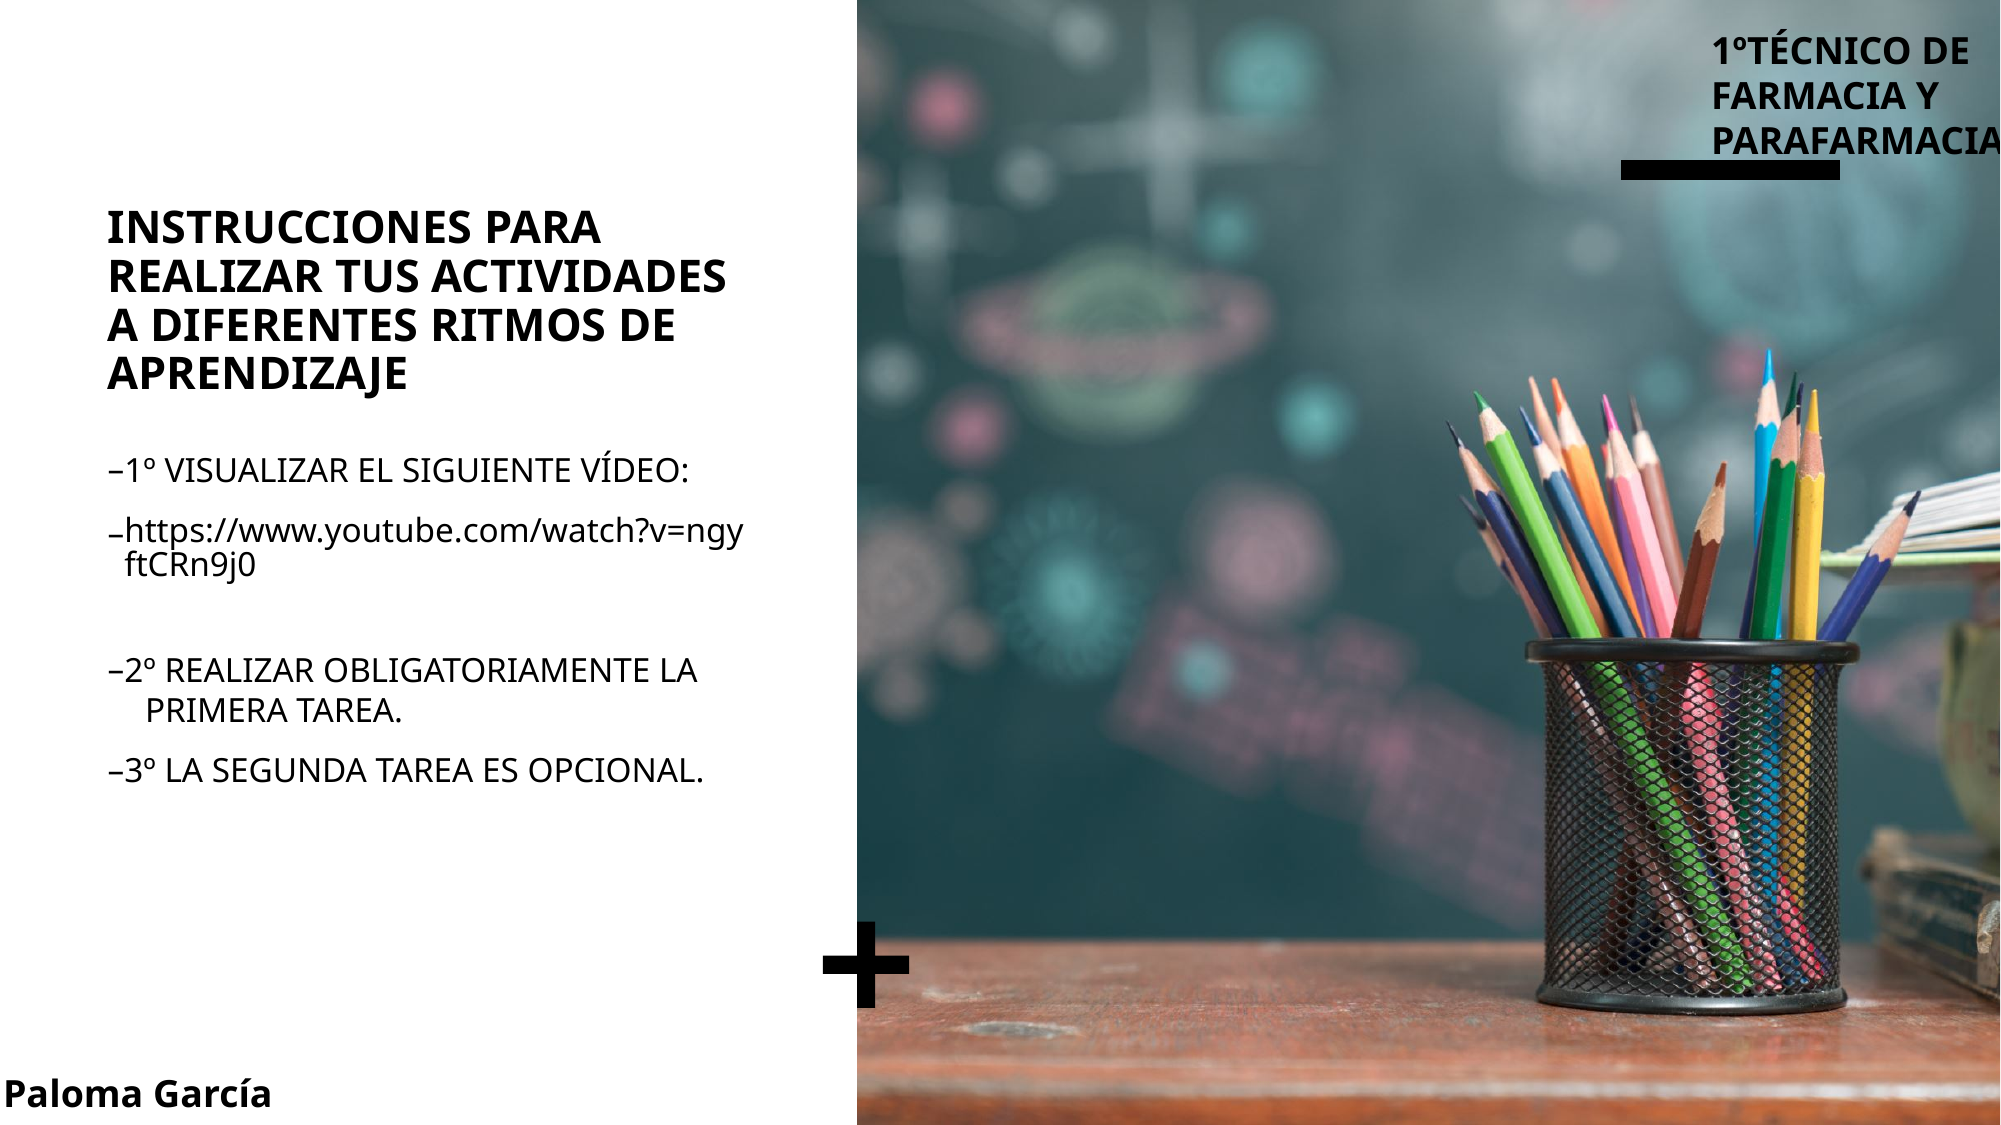

1ºTÉCNICO DE FARMACIA Y PARAFARMACIA
# INSTRUCCIONES PARA REALIZAR TUS ACTIVIDADES A DIFERENTES RITMOS DE APRENDIZAJE
1º VISUALIZAR EL SIGUIENTE VÍDEO:
https://www.youtube.com/watch?v=ngyftCRn9j0
2º REALIZAR OBLIGATORIAMENTE LA PRIMERA TAREA.
3º LA SEGUNDA TAREA ES OPCIONAL.
Paloma García